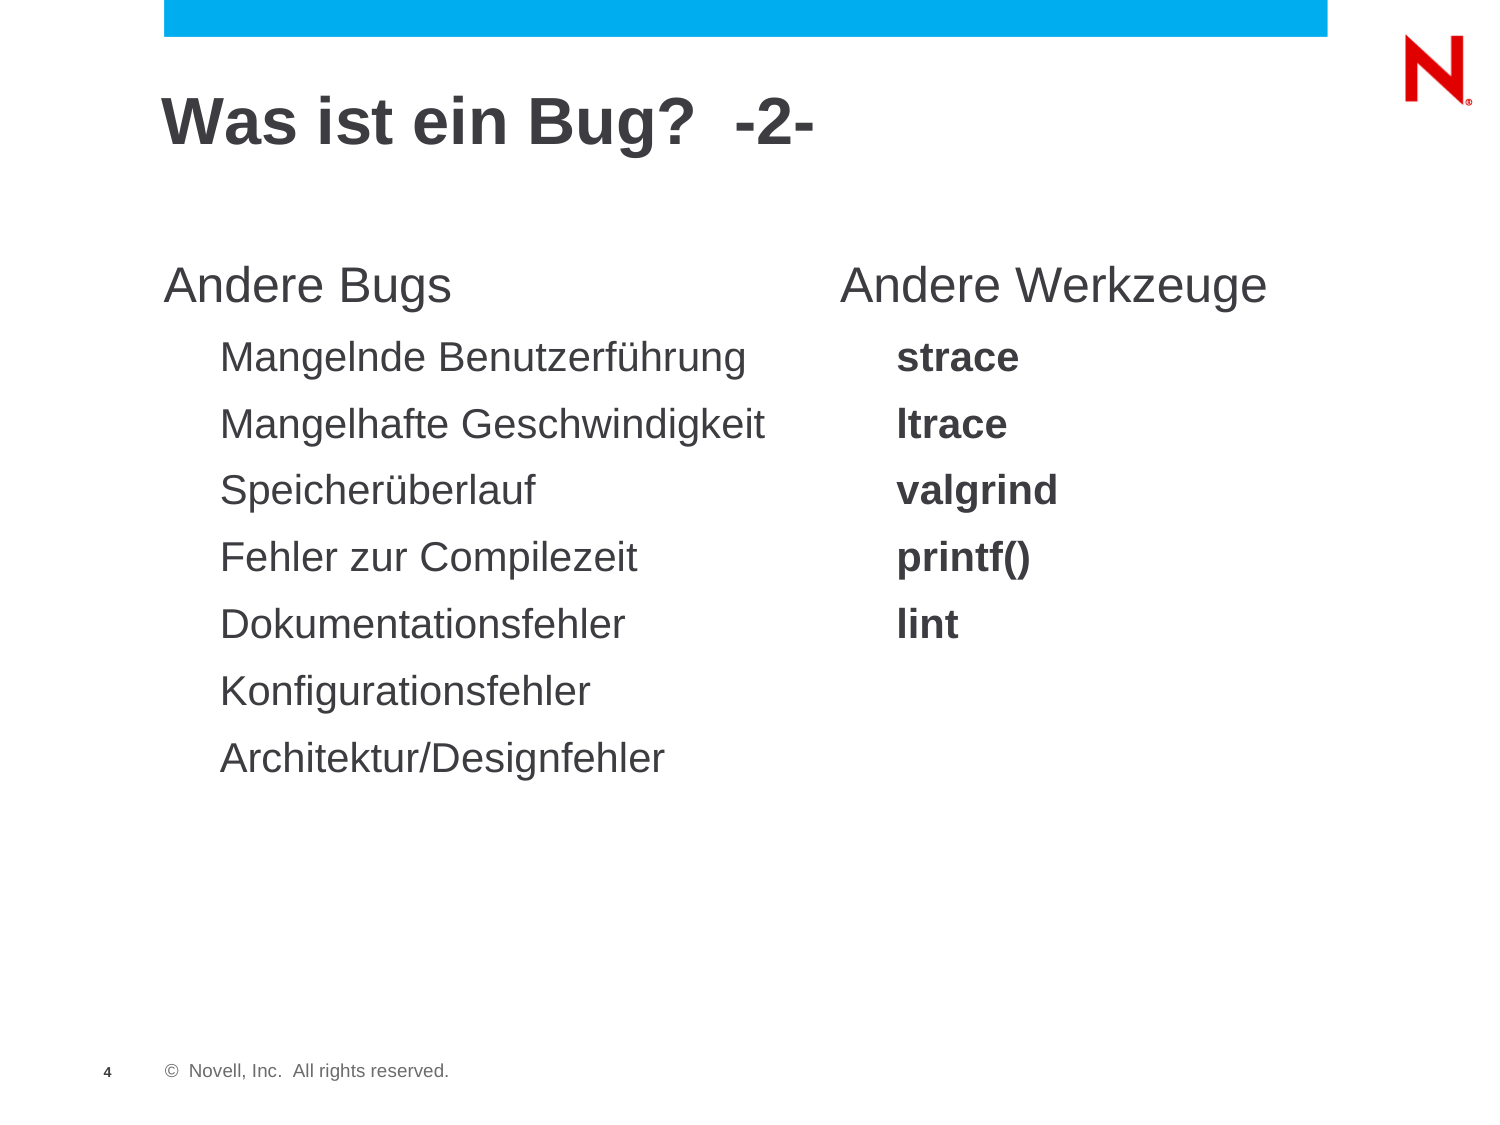

# Was ist ein Bug? -2-
Andere Bugs
Mangelnde Benutzerführung
Mangelhafte Geschwindigkeit
Speicherüberlauf
Fehler zur Compilezeit
Dokumentationsfehler
Konfigurationsfehler
Architektur/Designfehler
Andere Werkzeuge
strace
ltrace
valgrind
printf()
lint